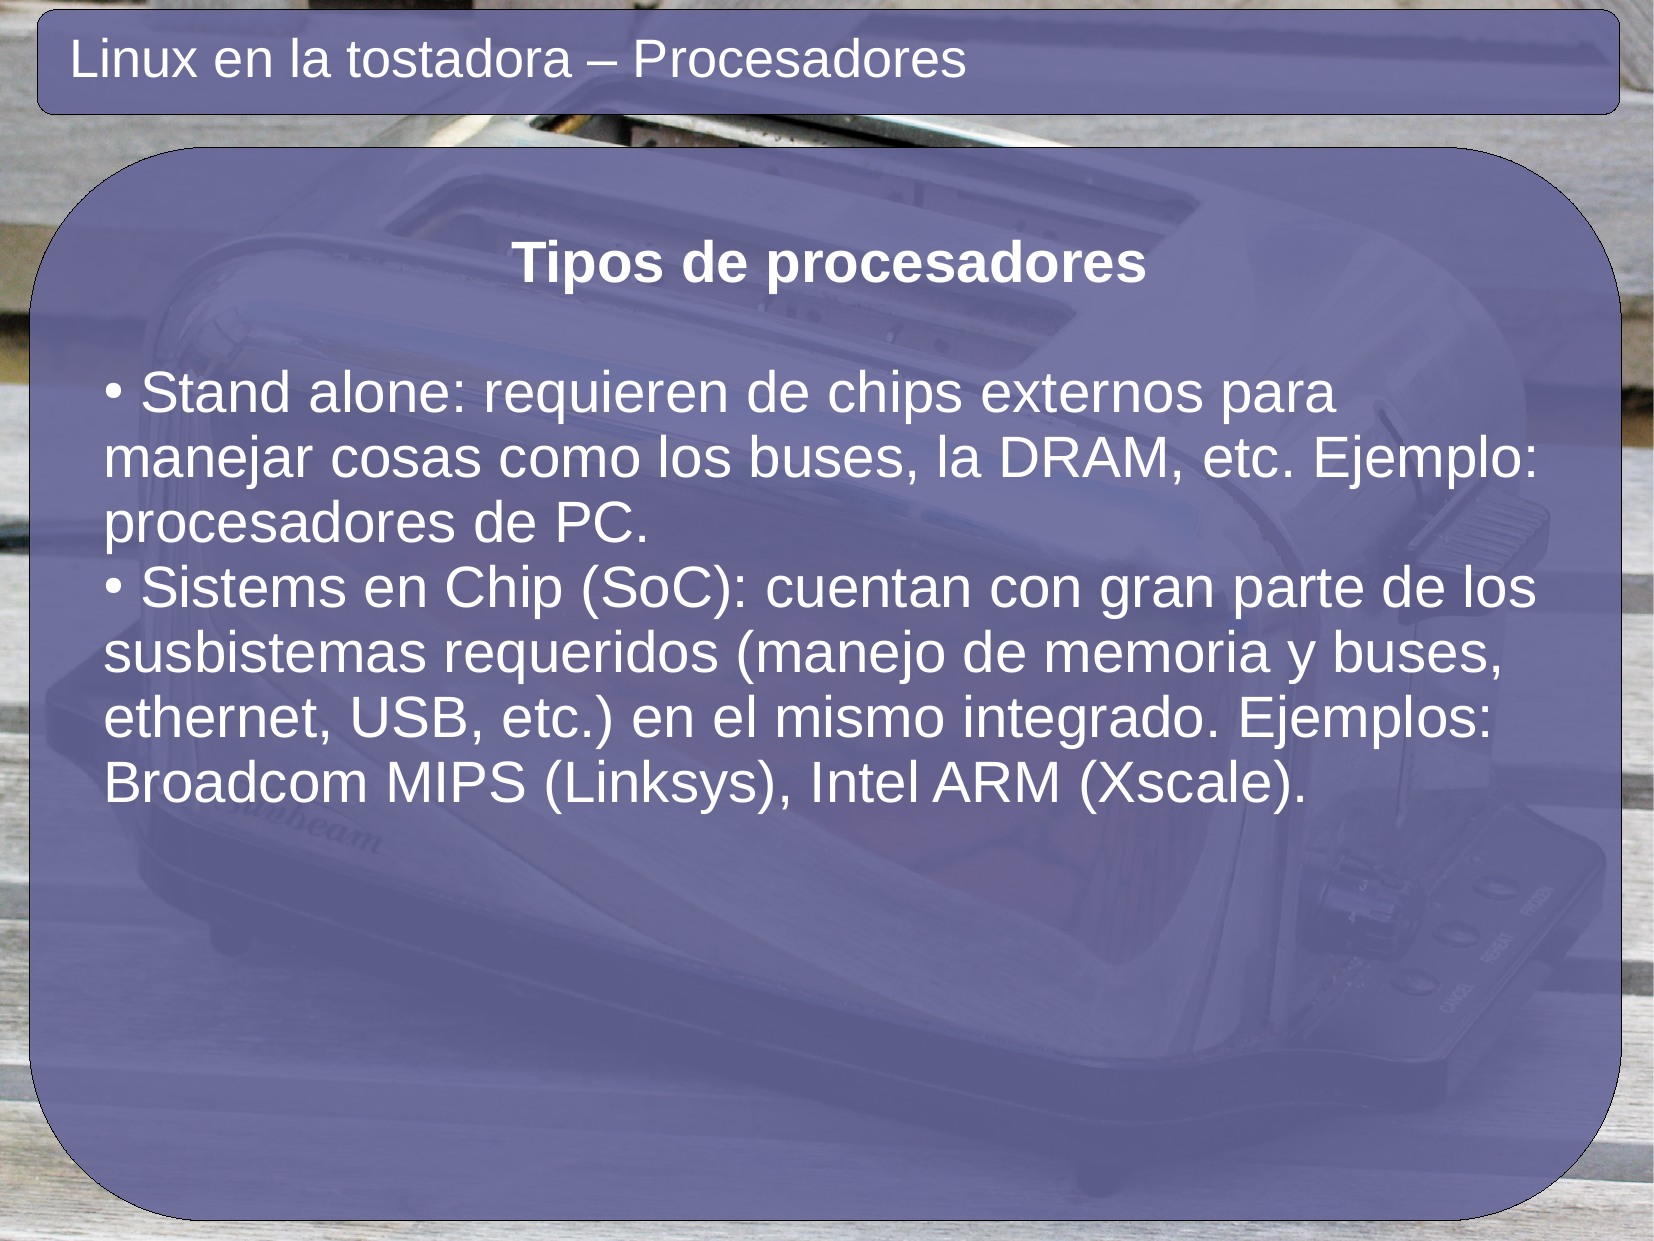

Linux en la tostadora – Procesadores
Tipos de procesadores
 Stand alone: requieren de chips externos para manejar cosas como los buses, la DRAM, etc. Ejemplo: procesadores de PC.
 Sistems en Chip (SoC): cuentan con gran parte de los susbistemas requeridos (manejo de memoria y buses, ethernet, USB, etc.) en el mismo integrado. Ejemplos: Broadcom MIPS (Linksys), Intel ARM (Xscale).
Tipos de hosts (máquinas de desarrollo)
 Linux
 Unix
 Windows
Cross toolchain
Herramientas de compilación que corren bajo el host pero compilan para la arquitectura del sistema embebido.